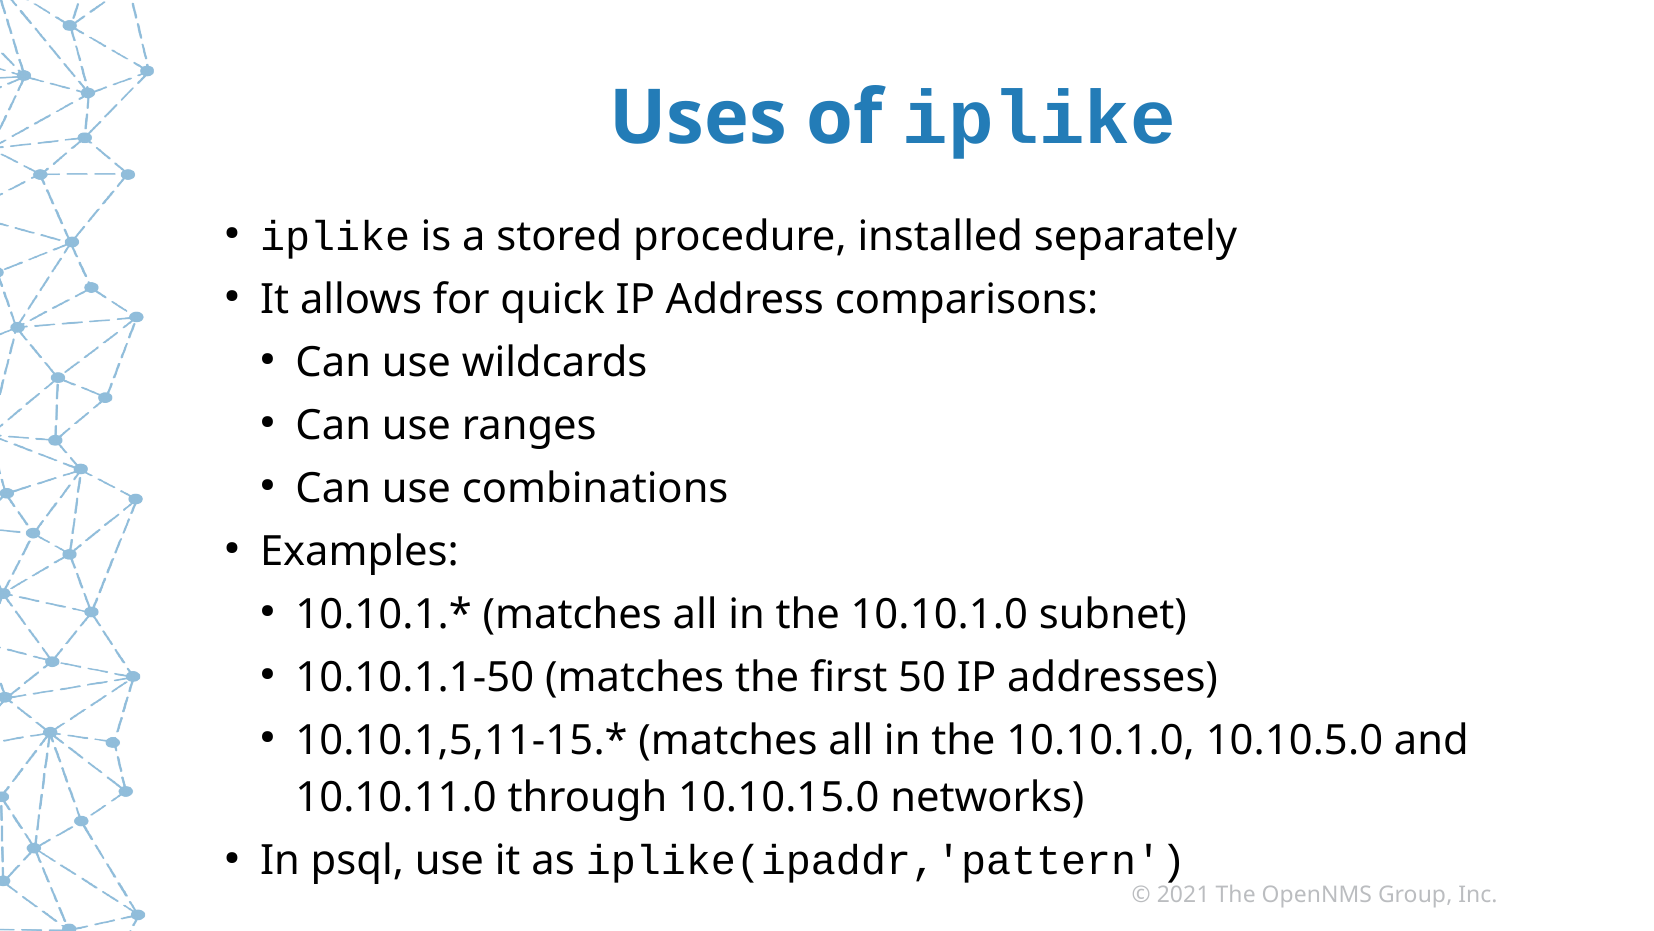

# Uses of iplike
iplike is a stored procedure, installed separately
It allows for quick IP Address comparisons:
Can use wildcards
Can use ranges
Can use combinations
Examples:
10.10.1.* (matches all in the 10.10.1.0 subnet)
10.10.1.1-50 (matches the first 50 IP addresses)
10.10.1,5,11-15.* (matches all in the 10.10.1.0, 10.10.5.0 and 10.10.11.0 through 10.10.15.0 networks)
In psql, use it as iplike(ipaddr,'pattern')